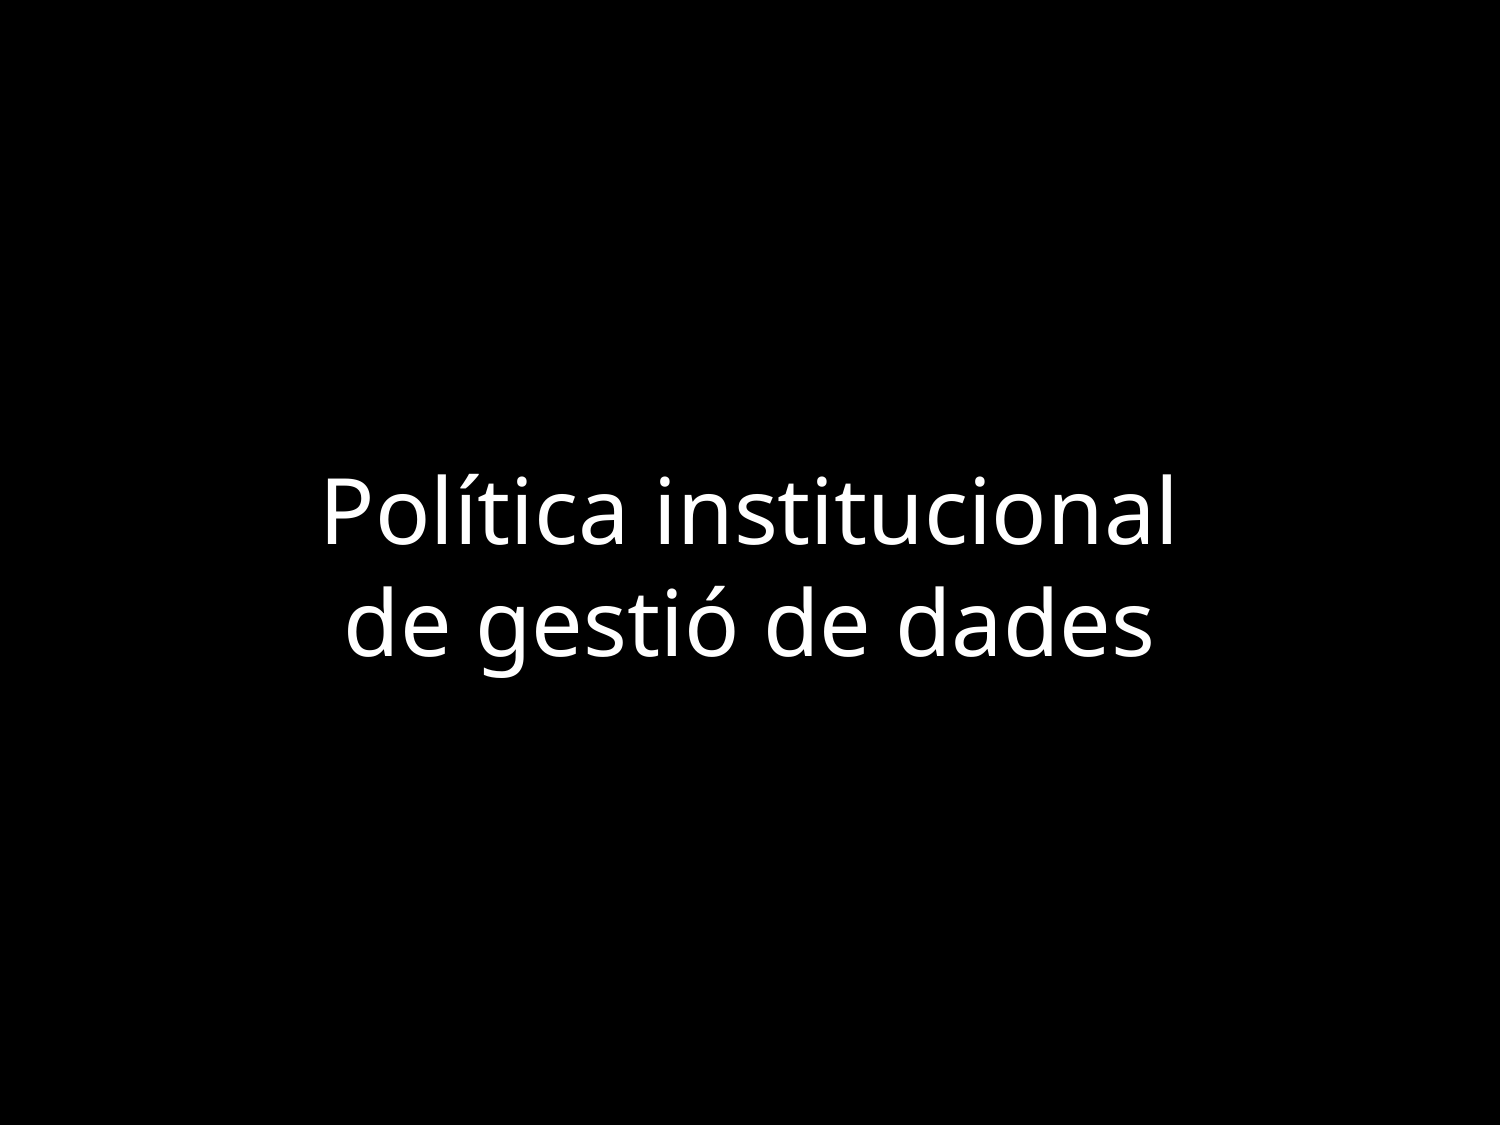

# Política institucional
de gestió de dades